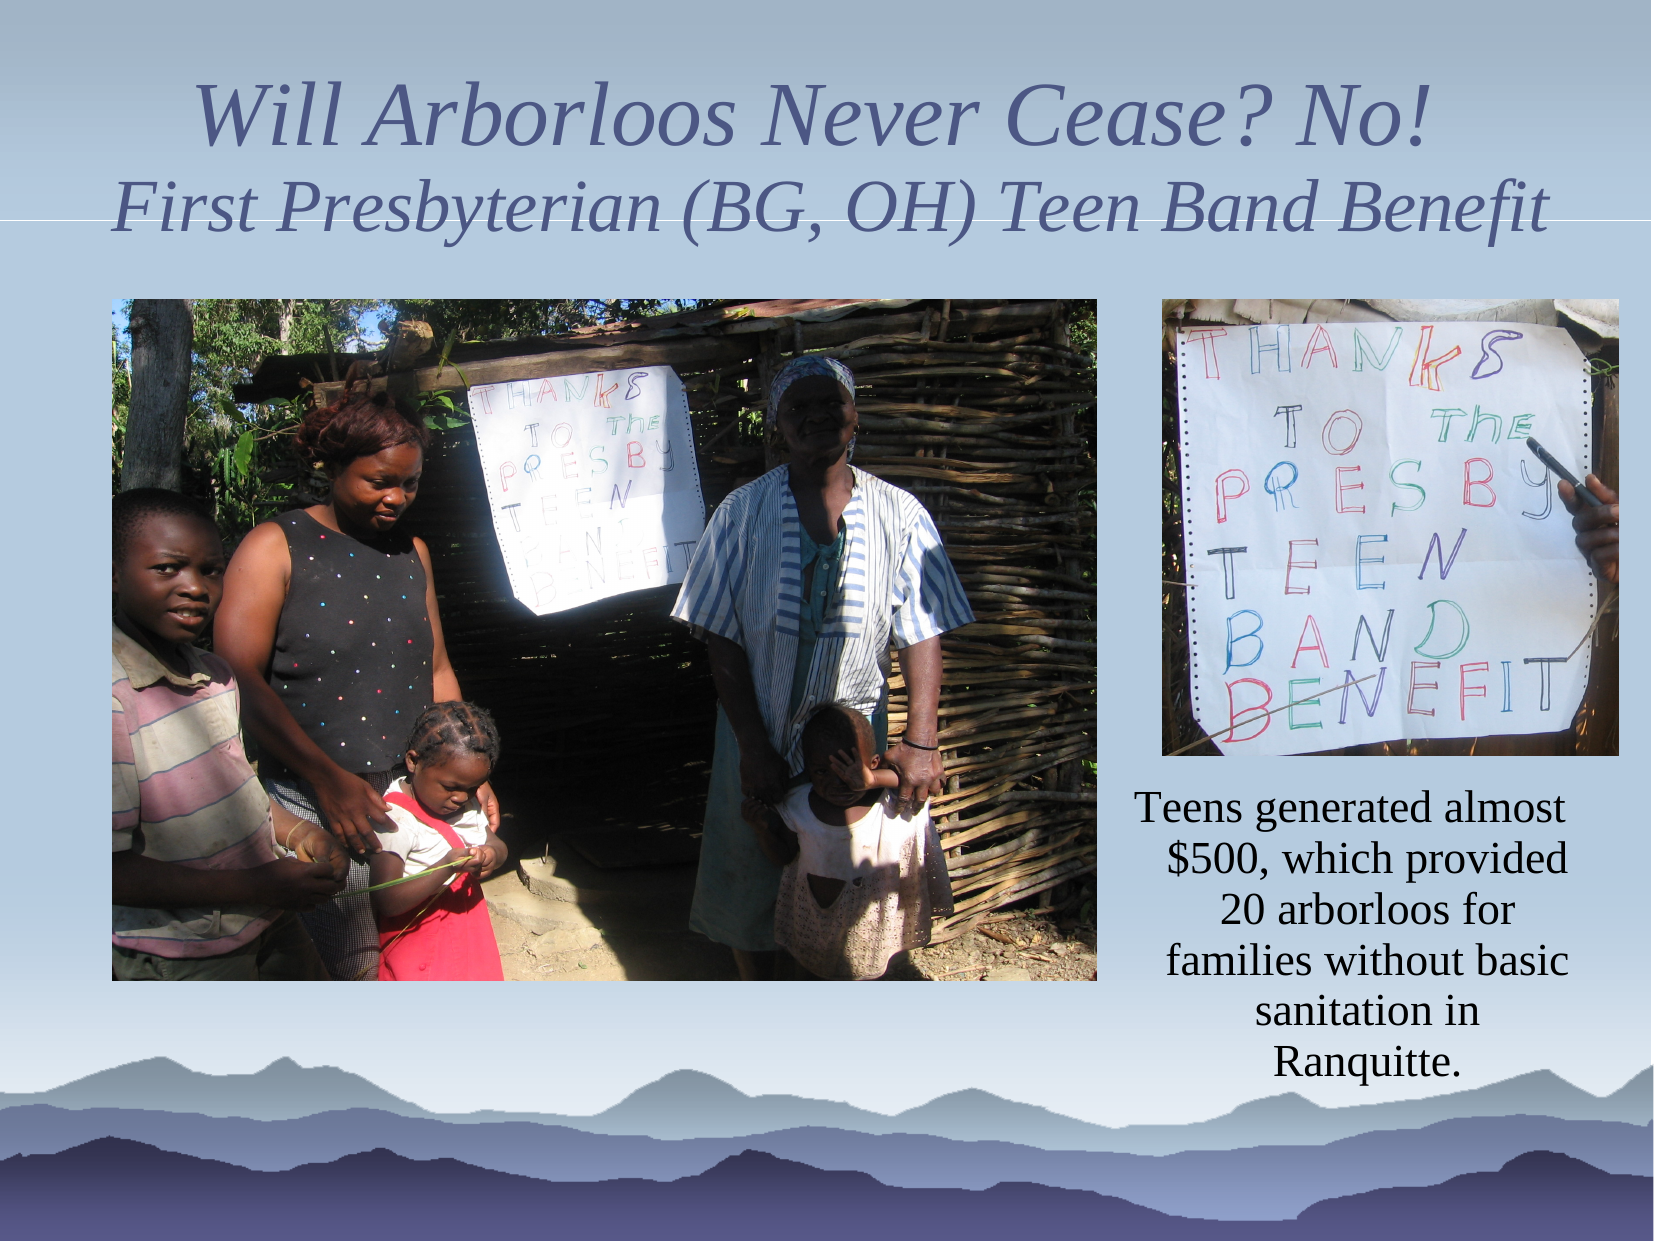

# Will Arborloos Never Cease? No! First Presbyterian (BG, OH) Teen Band Benefit
Teens generated almost $500, which provided 20 arborloos for families without basic sanitation in Ranquitte.